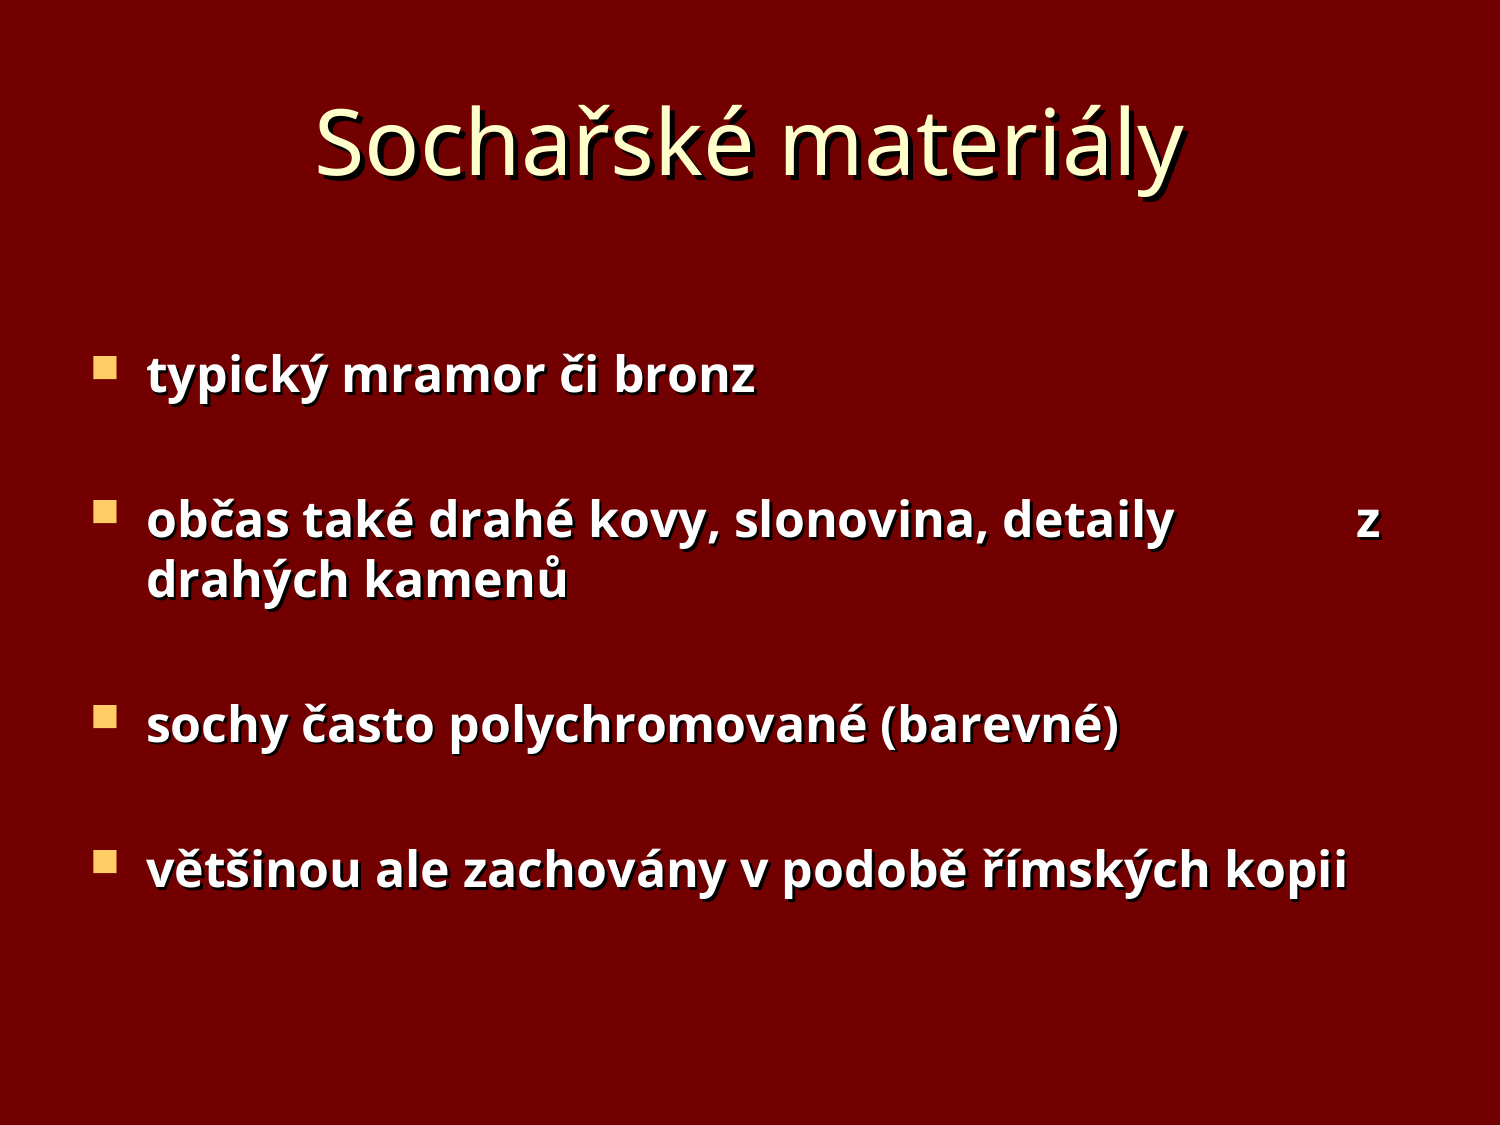

# Sochařské materiály
typický mramor či bronz
občas také drahé kovy, slonovina, detaily z drahých kamenů
sochy často polychromované (barevné)
většinou ale zachovány v podobě římských kopii